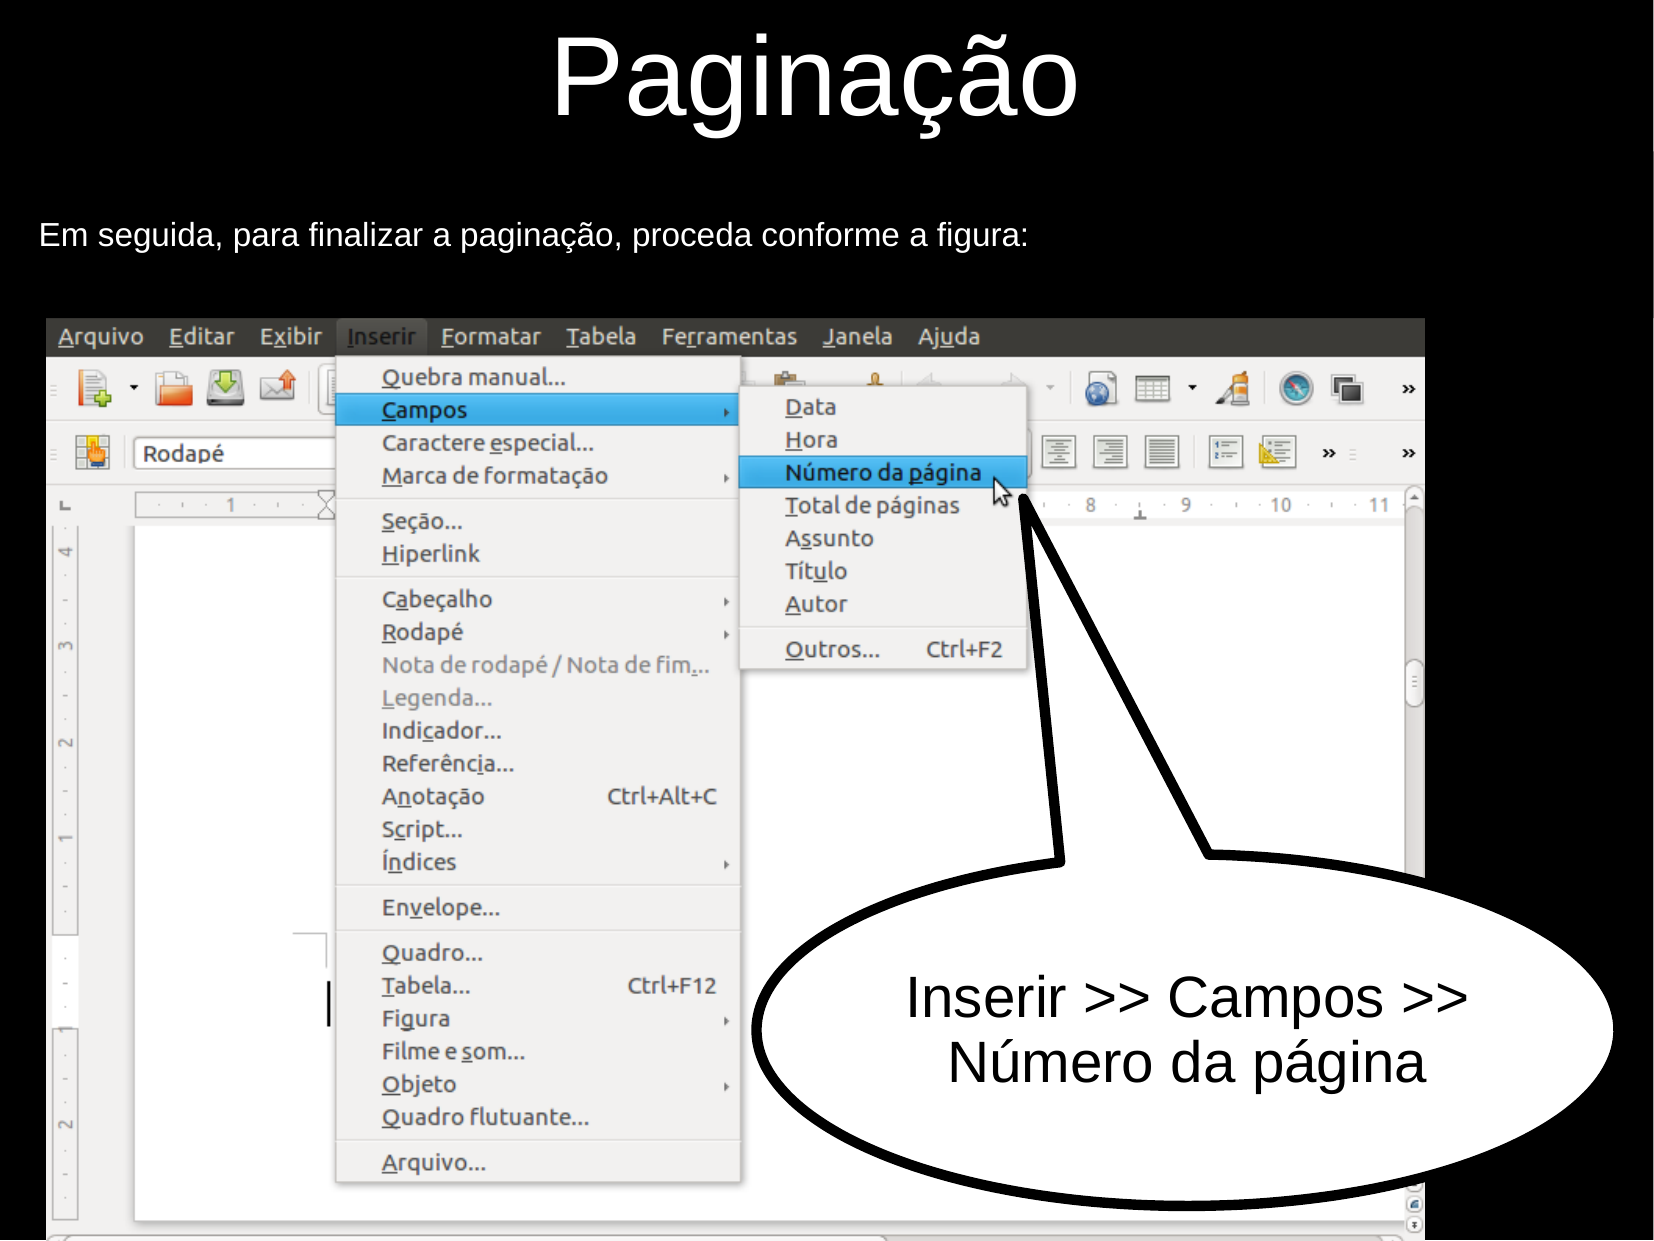

# Paginação
 Em seguida, para finalizar a paginação, proceda conforme a figura:
Inserir >> Campos >> Número da página